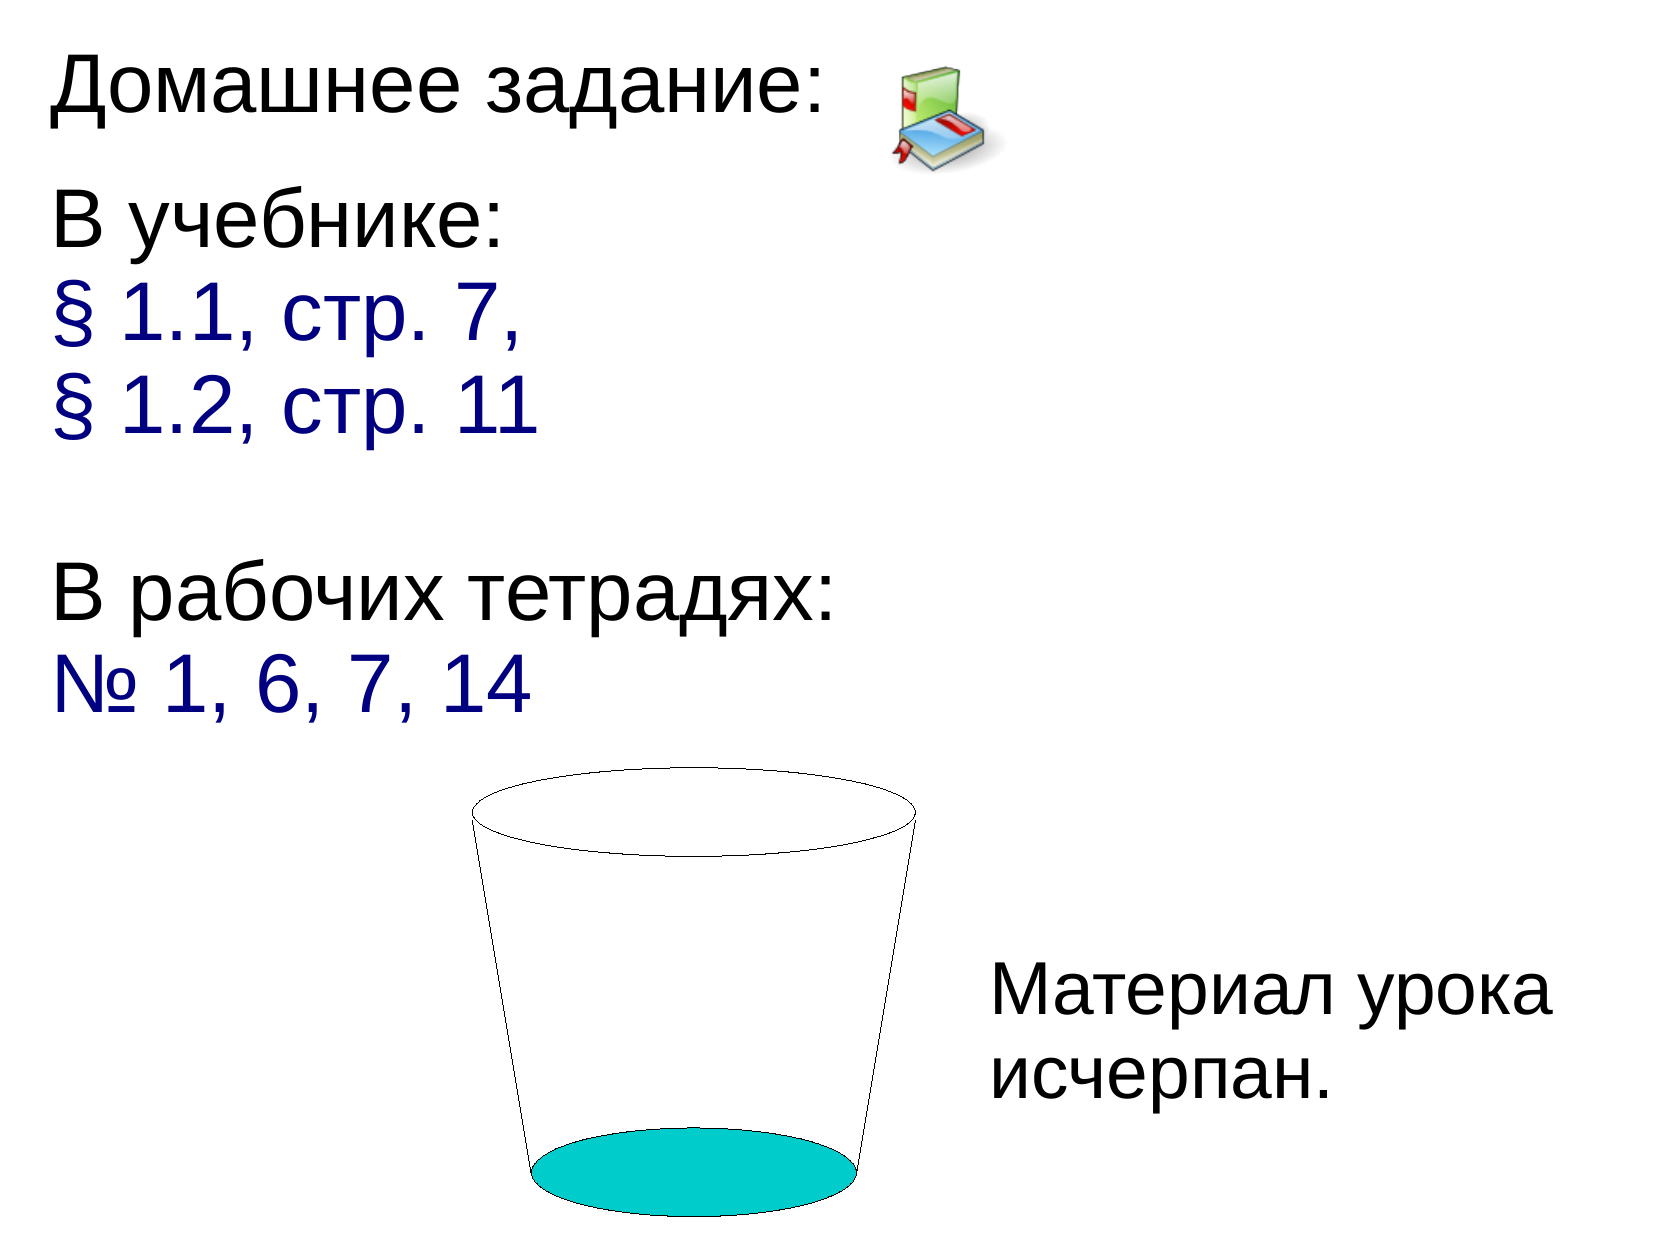

Домашнее задание:
В учебнике:
§ 1.1, стр. 7,
§ 1.2, стр. 11
В рабочих тетрадях:
№ 1, 6, 7, 14
Материал урока
исчерпан.